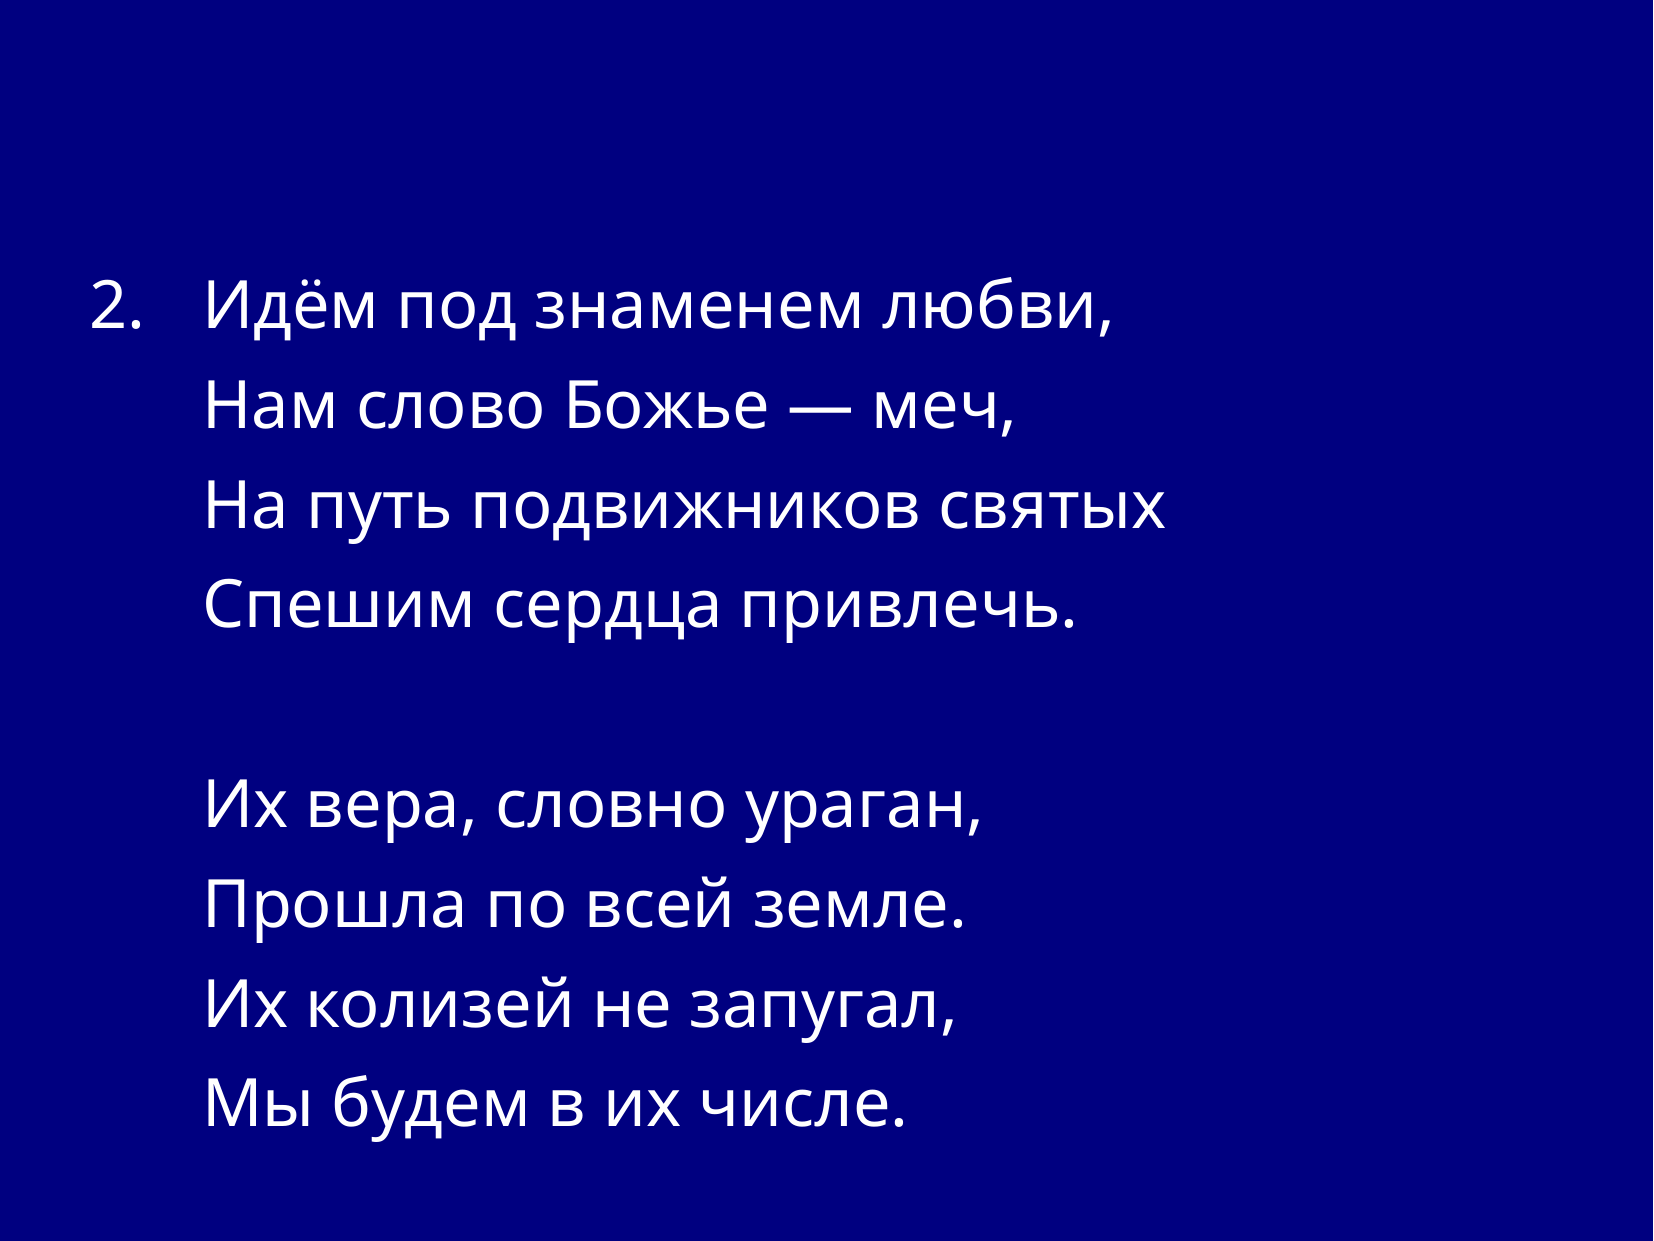

2.	Идём под знаменем любви,
	Нам слово Божье — меч,
	На путь подвижников святых
	Спешим сердца привлечь.
	Их вера, словно ураган,
	Прошла по всей земле.
	Их колизей не запугал,
	Мы будем в их числе.